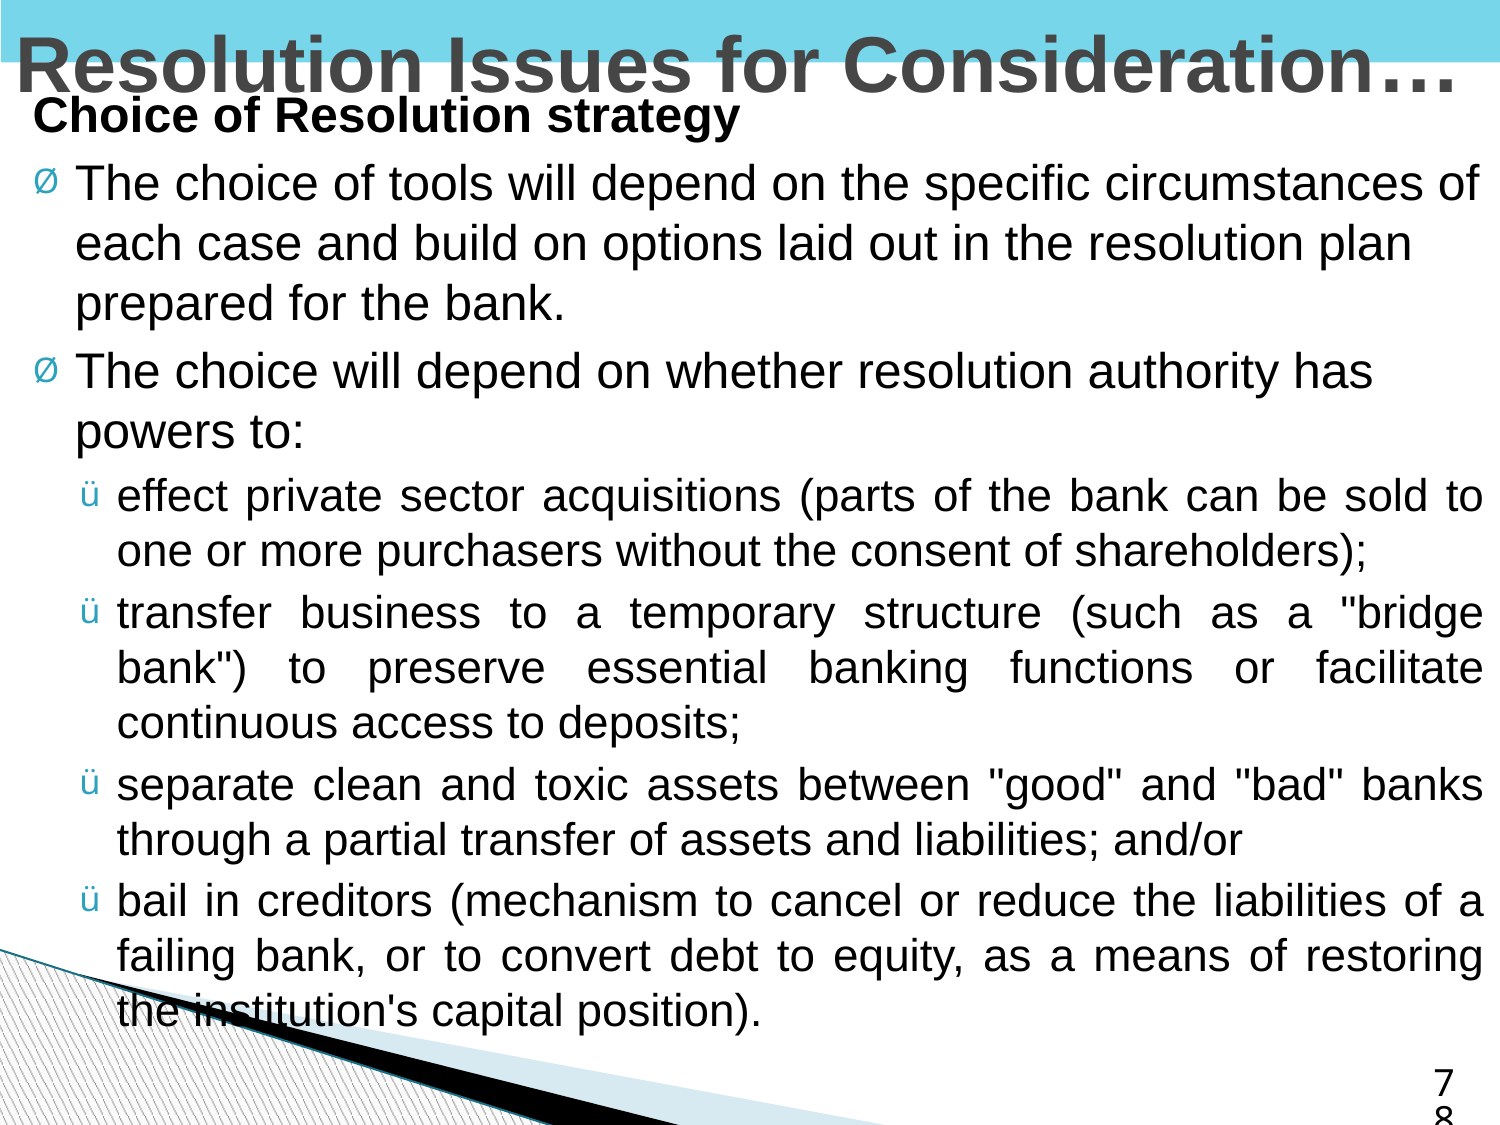

Resolution Issues for Consideration…
# Choice of Resolution strategy
The choice of tools will depend on the specific circumstances of each case and build on options laid out in the resolution plan prepared for the bank.
The choice will depend on whether resolution authority has powers to:
effect private sector acquisitions (parts of the bank can be sold to one or more purchasers without the consent of shareholders);
transfer business to a temporary structure (such as a "bridge bank") to preserve essential banking functions or facilitate continuous access to deposits;
separate clean and toxic assets between "good" and "bad" banks through a partial transfer of assets and liabilities; and/or
bail in creditors (mechanism to cancel or reduce the liabilities of a failing bank, or to convert debt to equity, as a means of restoring the institution's capital position).